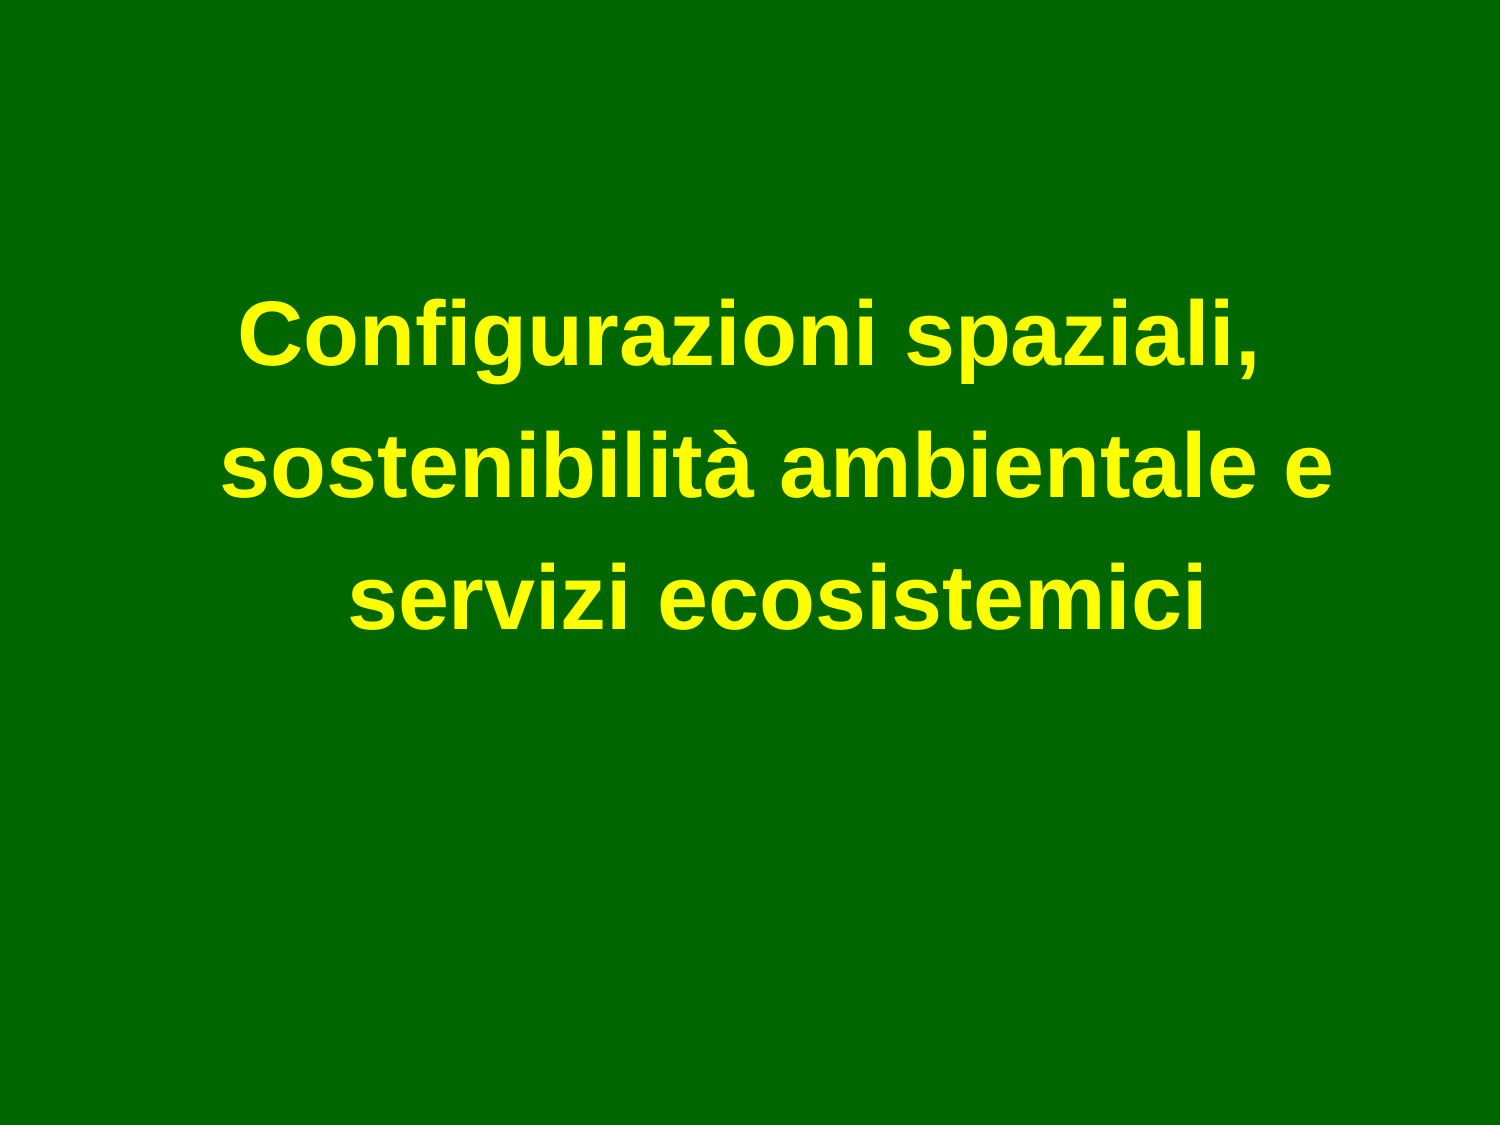

# Configurazioni spaziali, sostenibilità ambientale e servizi ecosistemici